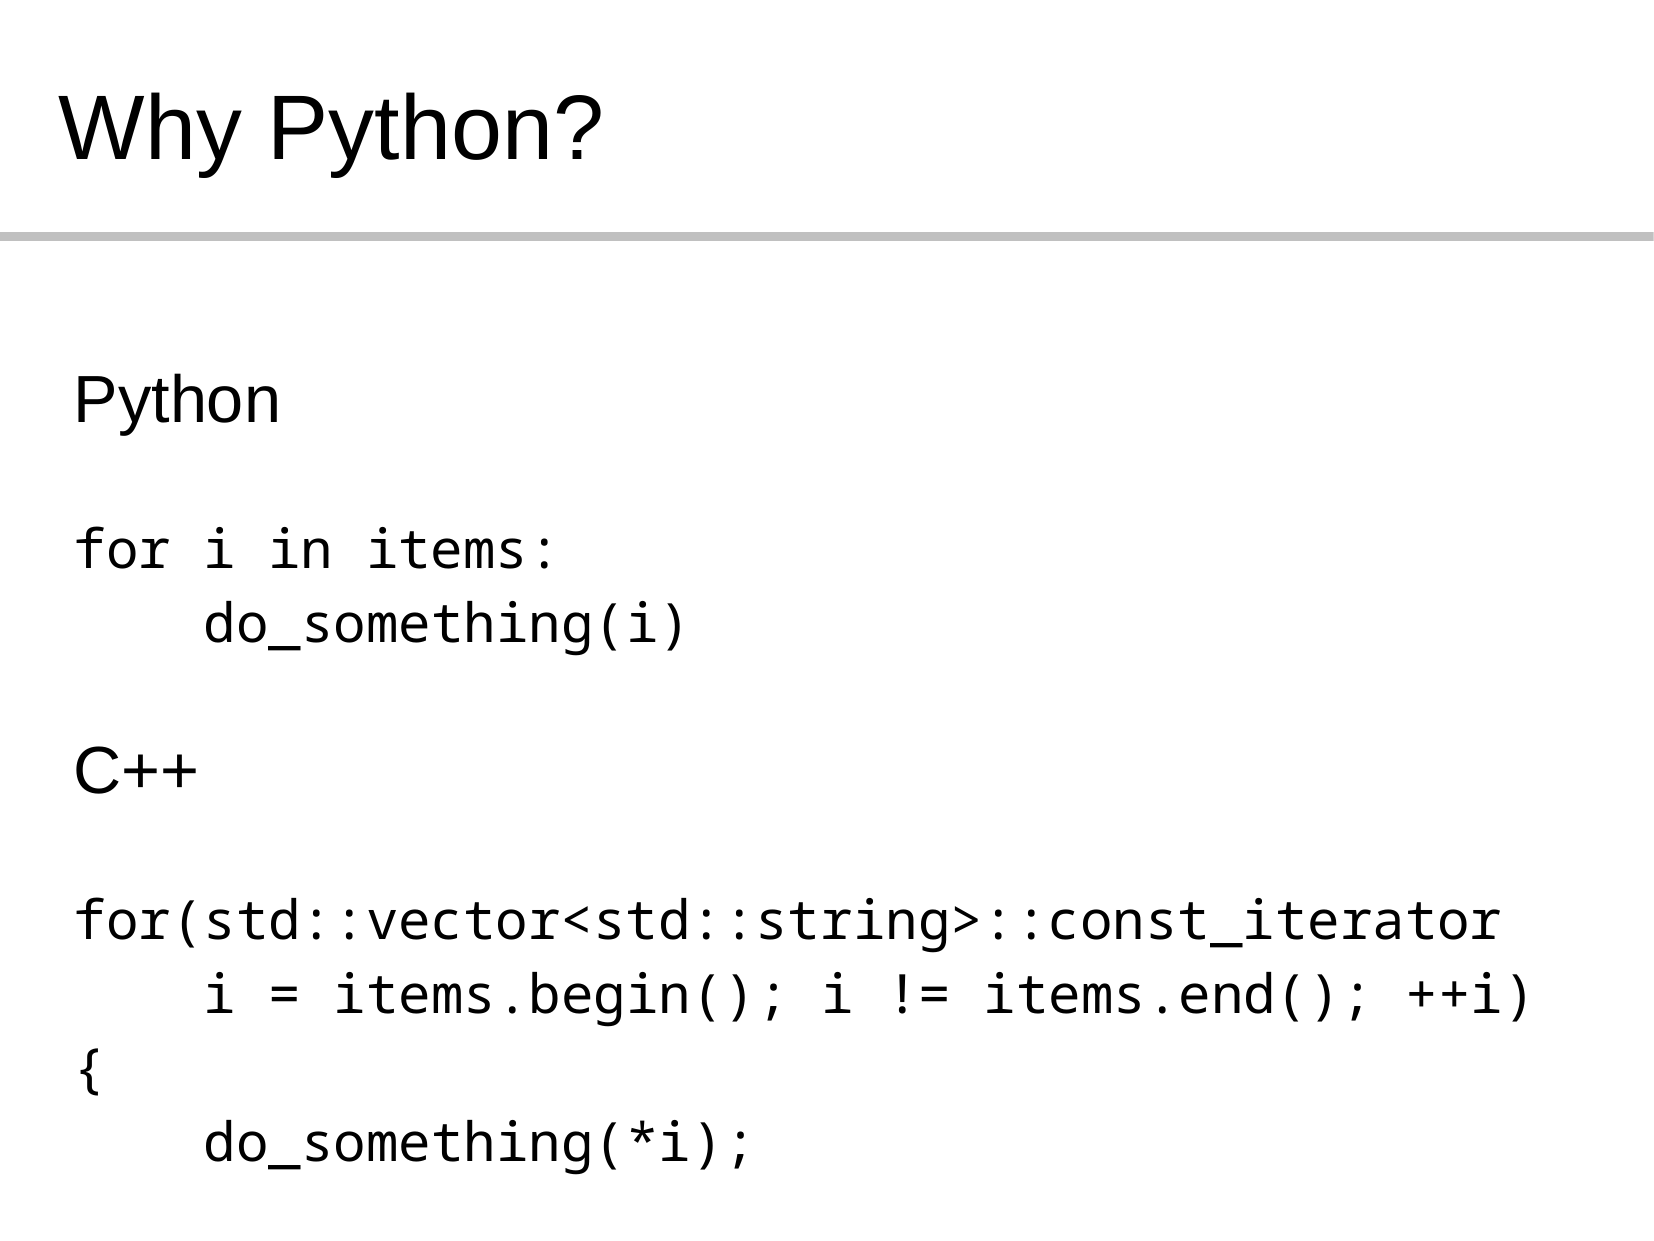

# Why Python?
Python
for i in items:
 do_something(i)
C++
for(std::vector<std::string>::const_iterator
 i = items.begin(); i != items.end(); ++i)
{
 do_something(*i);